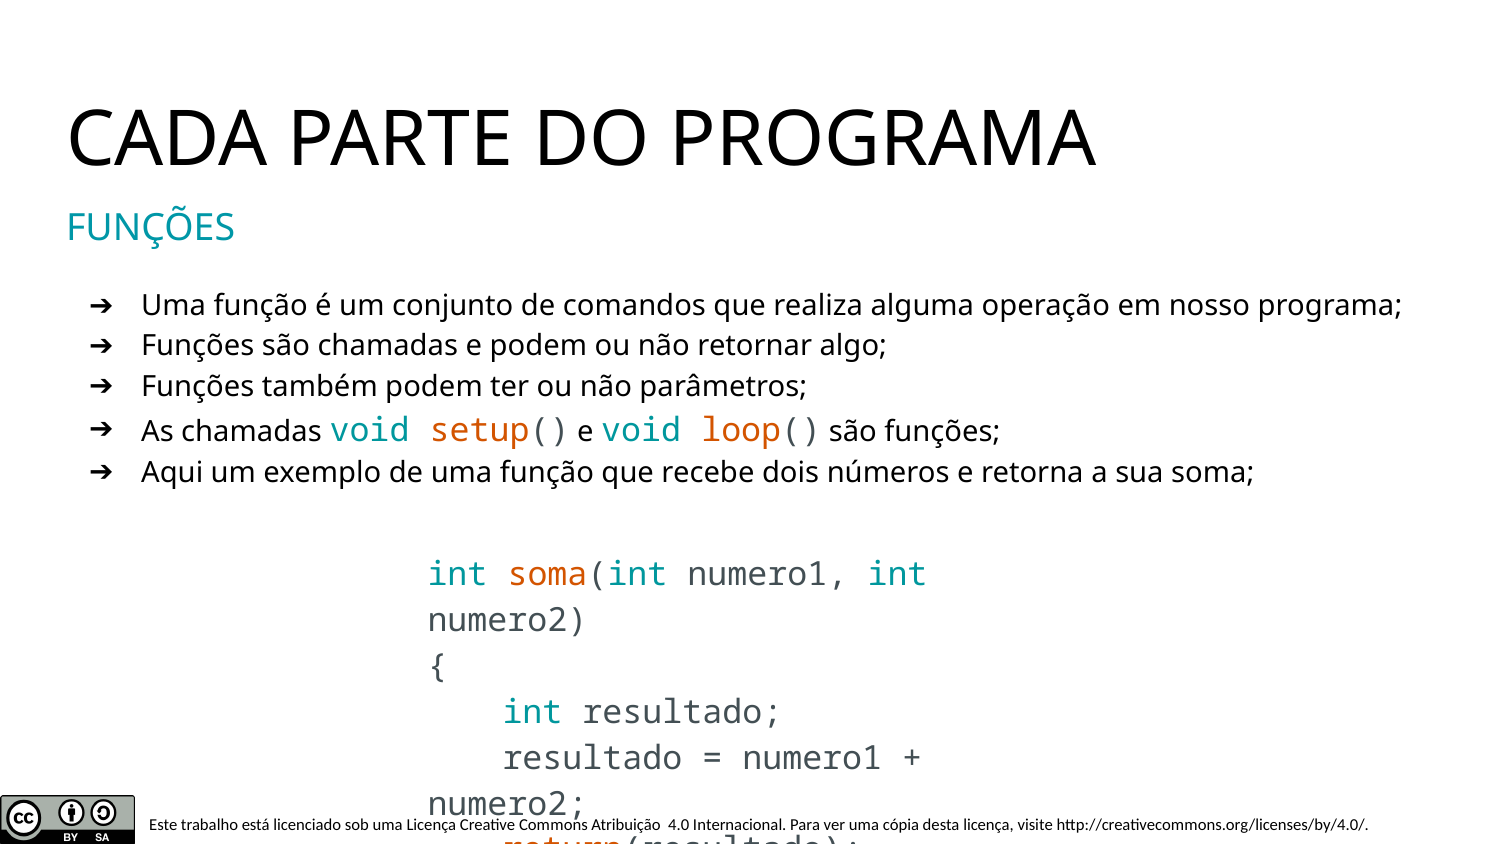

# CADA PARTE DO PROGRAMA
FUNÇÕES
Uma função é um conjunto de comandos que realiza alguma operação em nosso programa;
Funções são chamadas e podem ou não retornar algo;
Funções também podem ter ou não parâmetros;
As chamadas void setup() e void loop() são funções;
Aqui um exemplo de uma função que recebe dois números e retorna a sua soma;
int soma(int numero1, int numero2)
{
	int resultado;
	resultado = numero1 + numero2;
	return(resultado);
}
Este trabalho está licenciado sob uma Licença Creative Commons Atribuição 4.0 Internacional. Para ver uma cópia desta licença, visite http://creativecommons.org/licenses/by/4.0/.